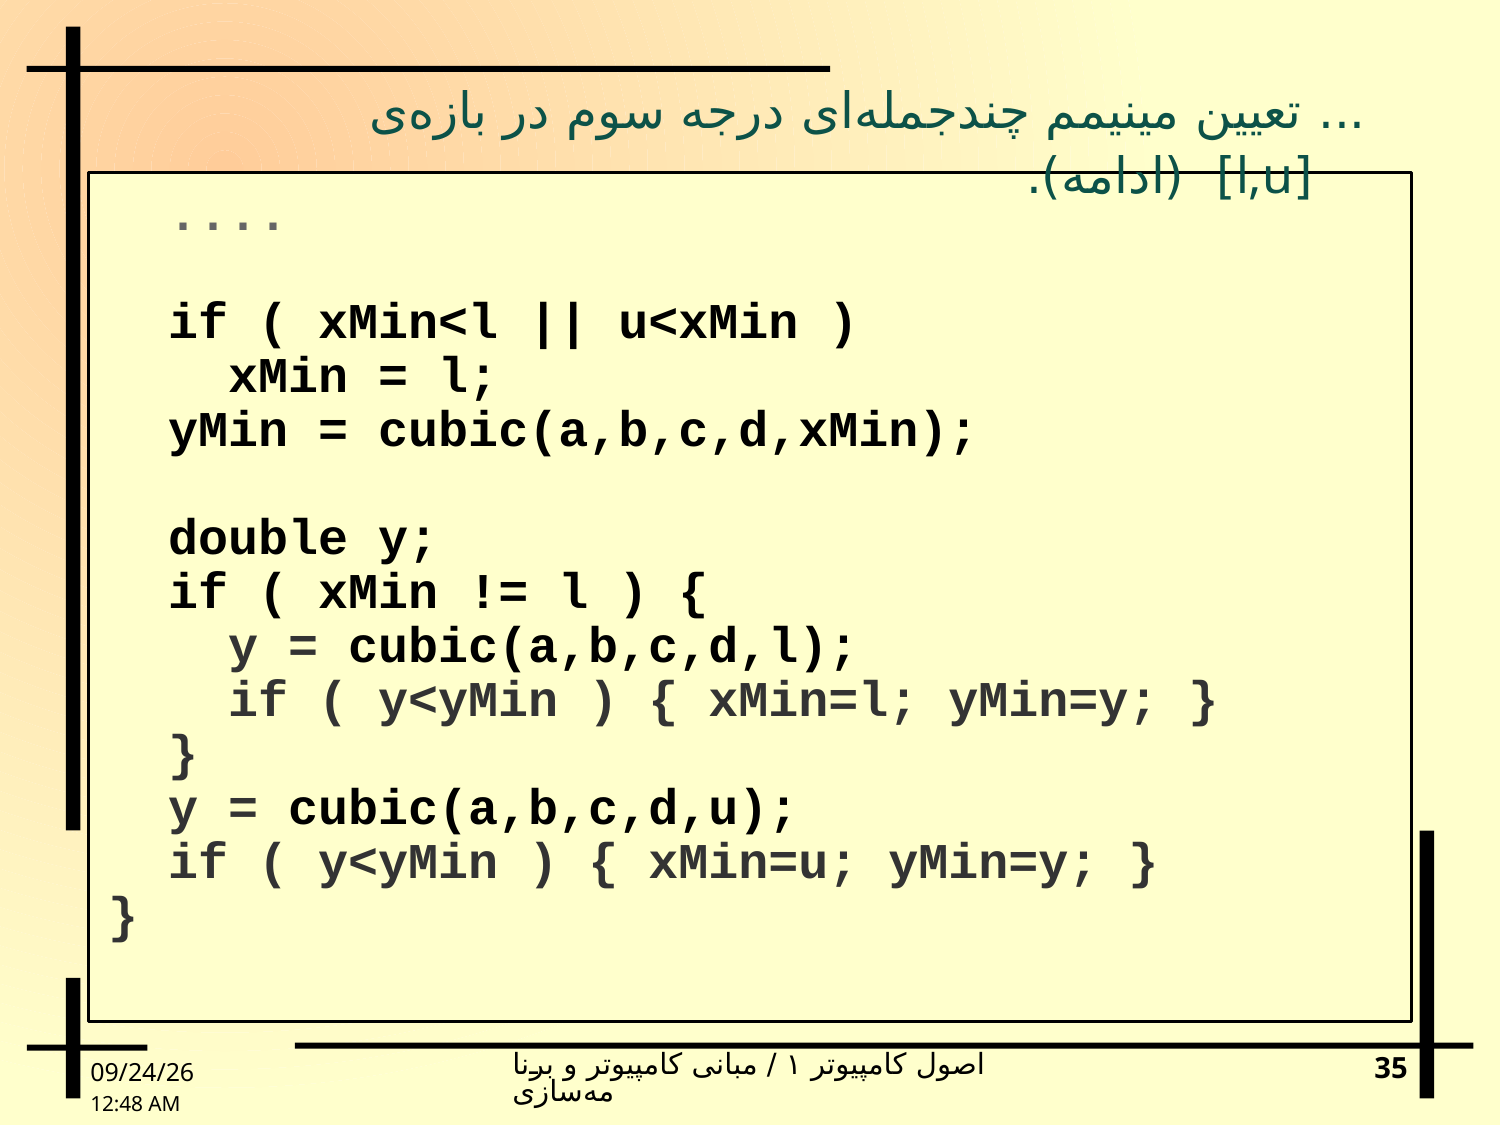

... تعیین مینیمم چندجمله‌ای درجه سوم در بازه‌ی [l,u] (ادامه).
# ....
 if ( xMin<l || u<xMin )
 xMin = l;
 yMin = cubic(a,b,c,d,xMin);
 double y;
 if ( xMin != l ) {
 y = cubic(a,b,c,d,l);
 if ( y<yMin ) { xMin=l; yMin=y; }
 }
 y = cubic(a,b,c,d,u);
 if ( y<yMin ) { xMin=u; yMin=y; }
}
اصول کامپیوتر ۱ / مبانی کامپیوتر و برنامه‌سازی
35